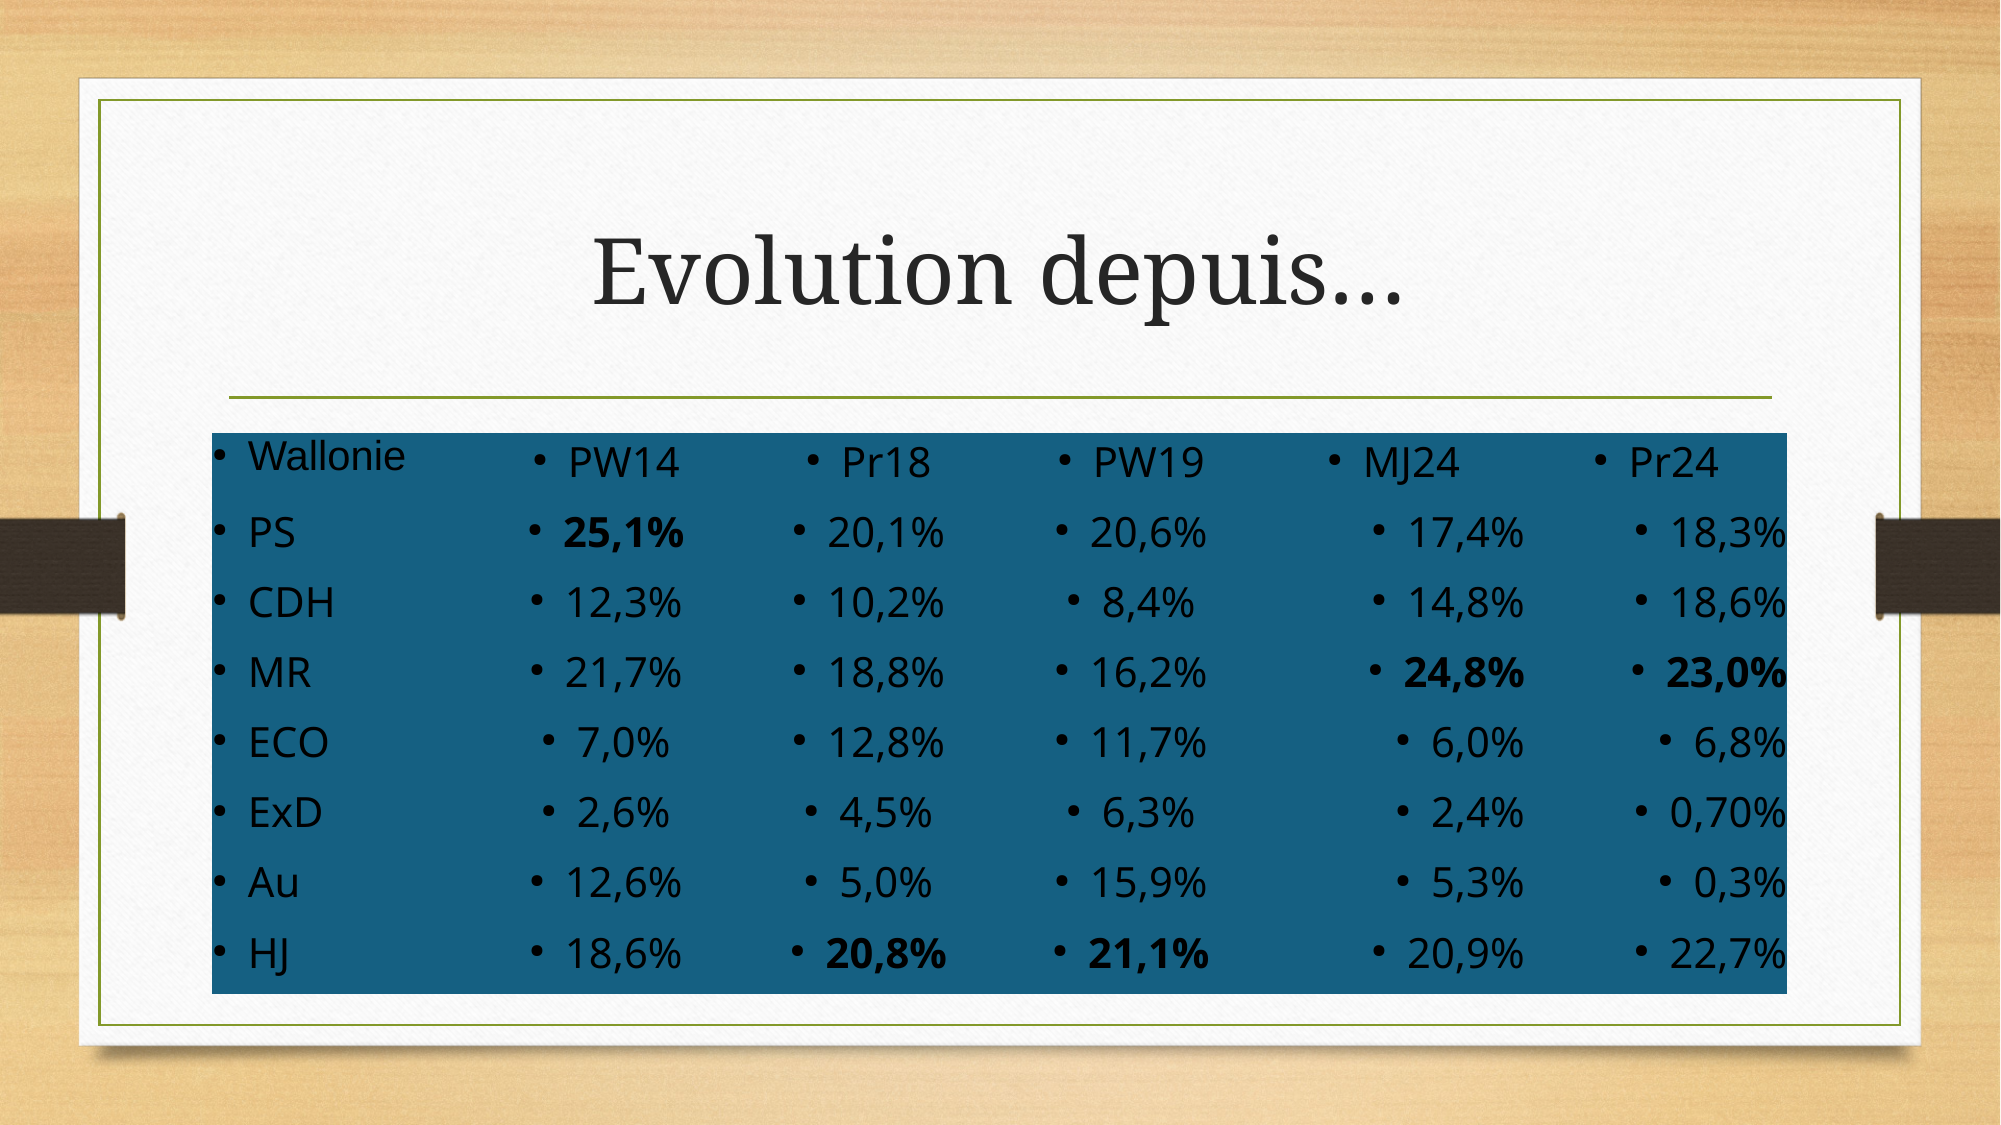

# Evolution depuis…
| Wallonie | PW14 | Pr18 | PW19 | MJ24 | Pr24 |
| --- | --- | --- | --- | --- | --- |
| PS | 25,1% | 20,1% | 20,6% | 17,4% | 18,3% |
| CDH | 12,3% | 10,2% | 8,4% | 14,8% | 18,6% |
| MR | 21,7% | 18,8% | 16,2% | 24,8% | 23,0% |
| ECO | 7,0% | 12,8% | 11,7% | 6,0% | 6,8% |
| ExD | 2,6% | 4,5% | 6,3% | 2,4% | 0,70% |
| Au | 12,6% | 5,0% | 15,9% | 5,3% | 0,3% |
| HJ | 18,6% | 20,8% | 21,1% | 20,9% | 22,7% |